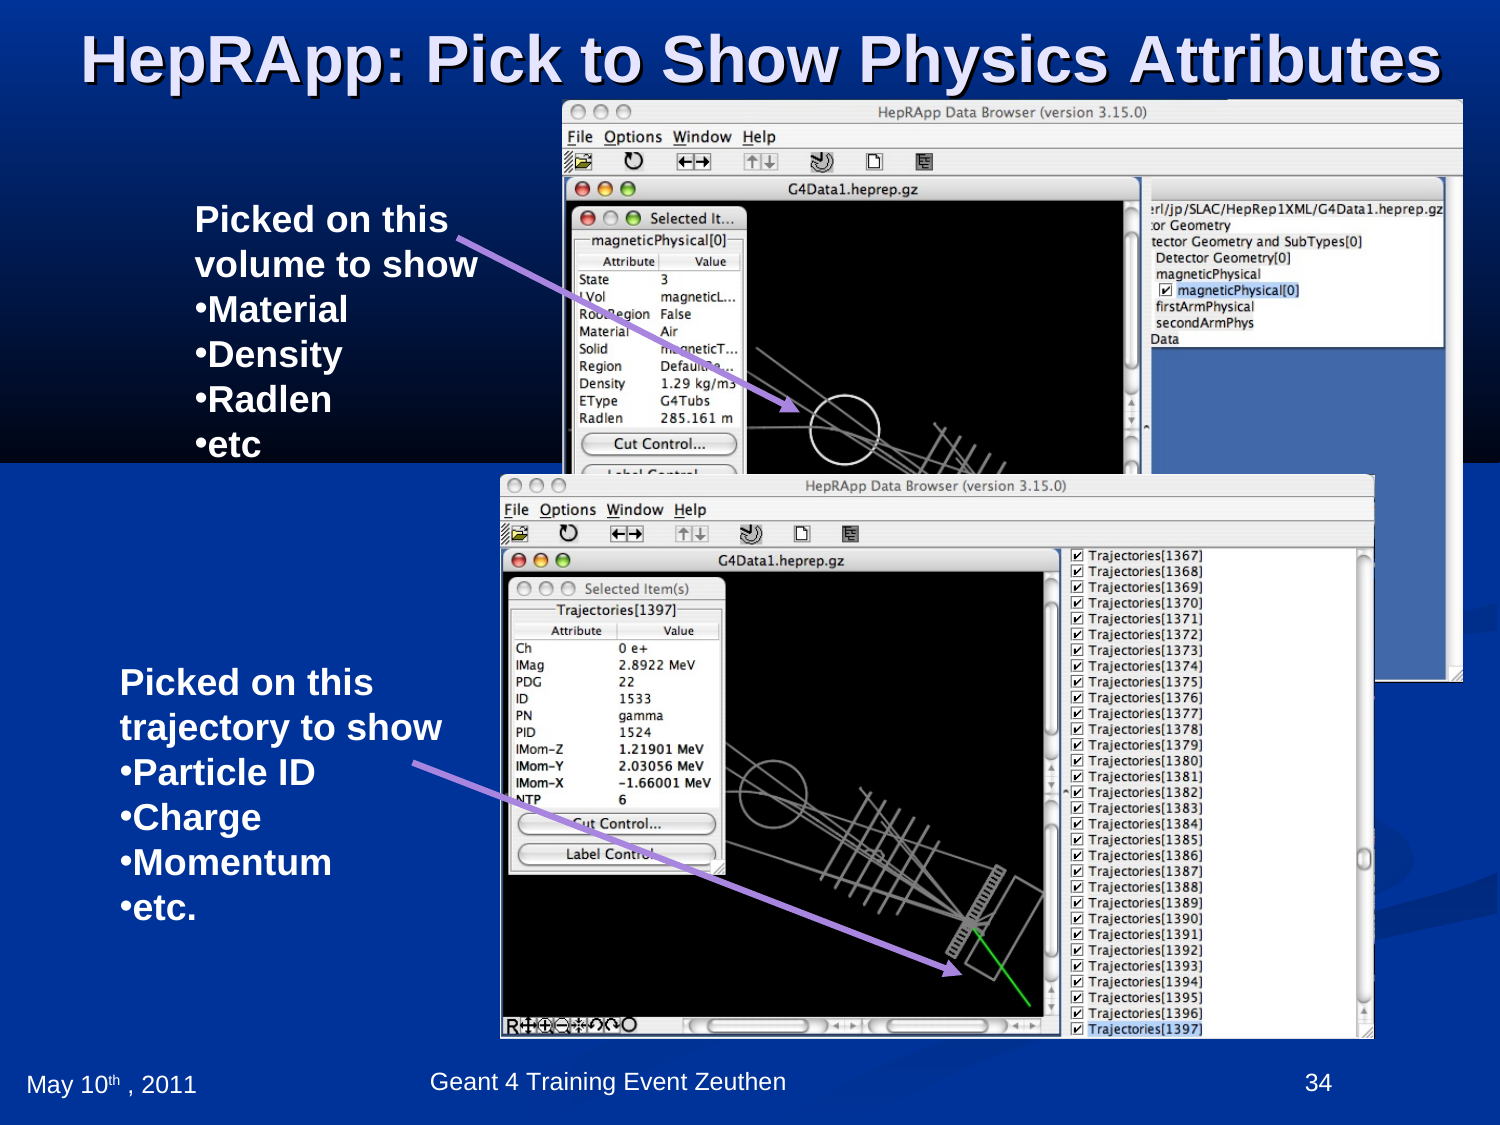

# HepRApp: Pick to Show Physics Attributes
Picked on this
volume to show
Material
Density
Radlen
etc
Picked on this trajectory to show
Particle ID
Charge
Momentum
etc.
Introduction to Geant4 Visualization J. Perl
10 January 2011
34